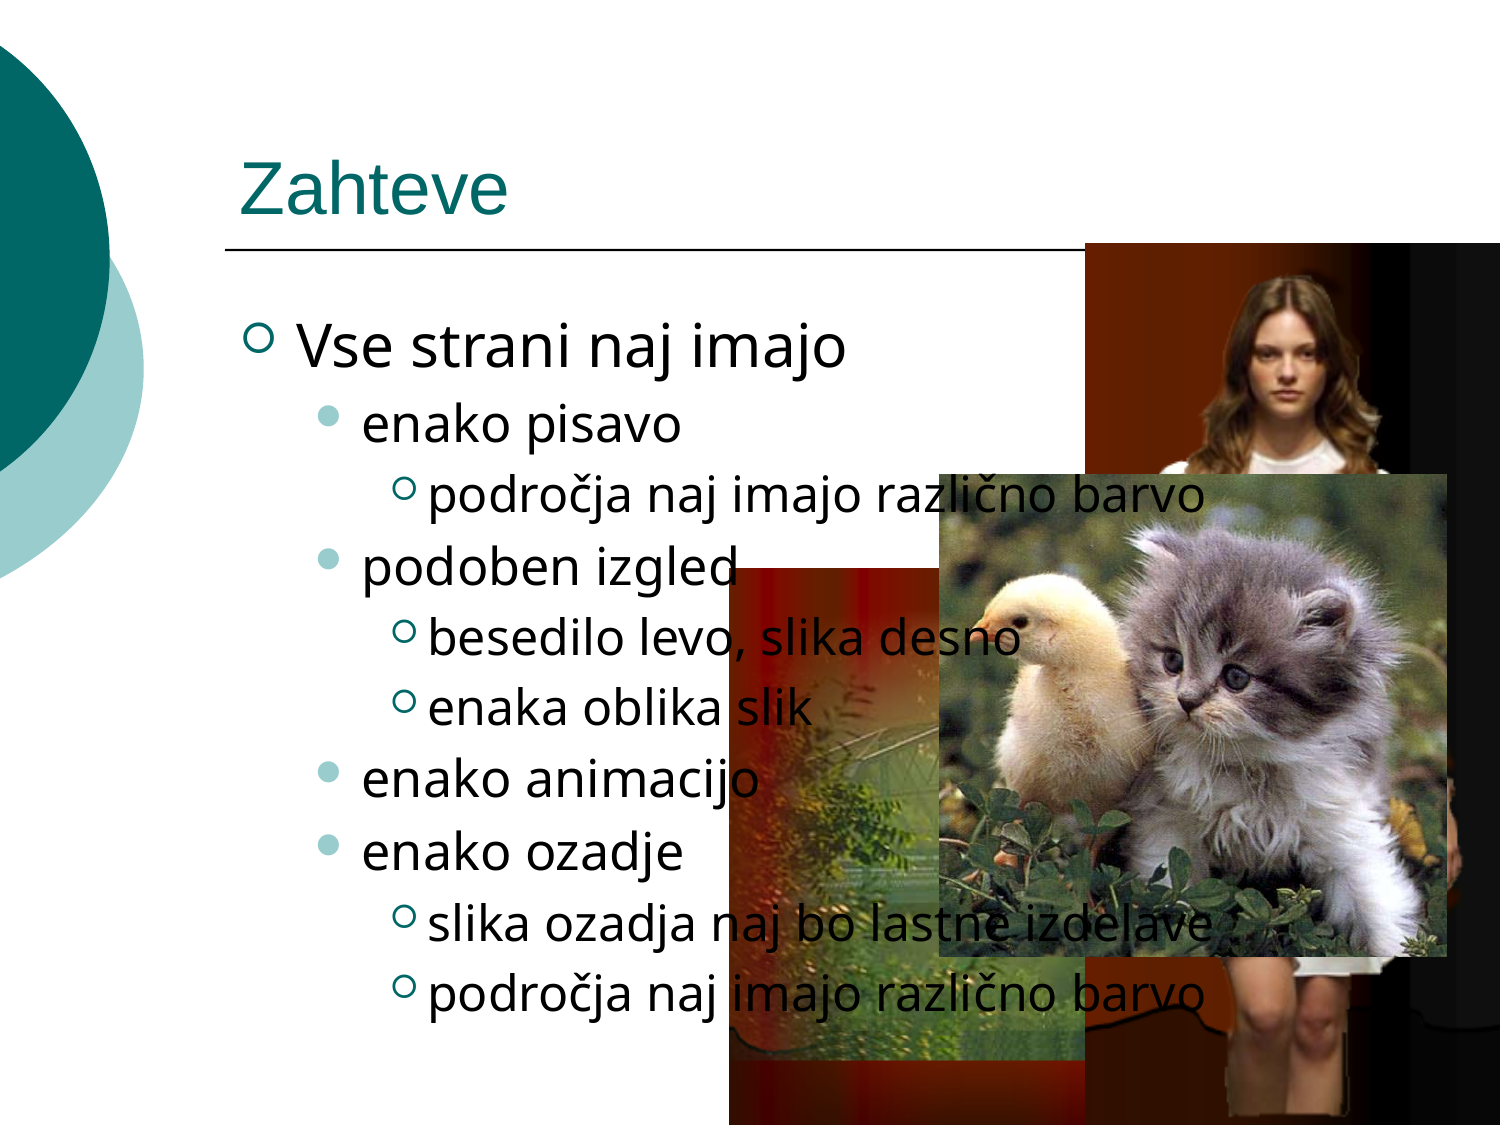

# Zahteve
Vse strani naj imajo
enako pisavo
področja naj imajo različno barvo
podoben izgled
besedilo levo, slika desno
enaka oblika slik
enako animacijo
enako ozadje
slika ozadja naj bo lastne izdelave
področja naj imajo različno barvo